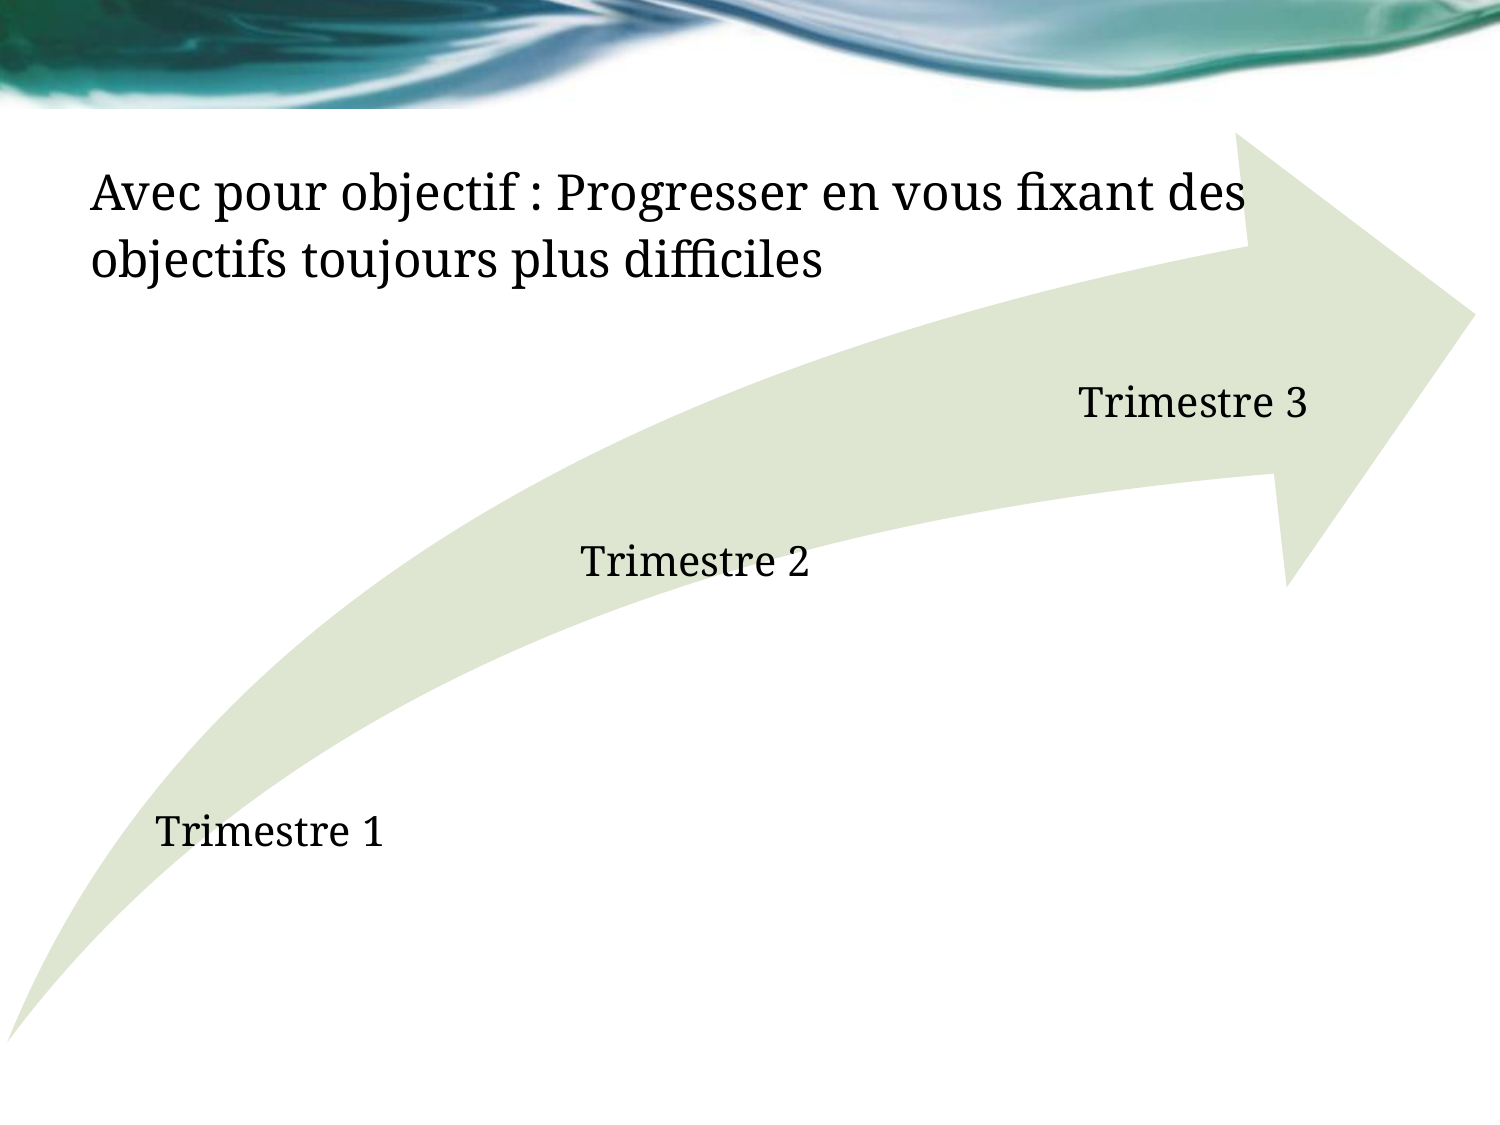

Trimestre
Trimestre
Trimestre
# Avec pour objectif : Progresser en vous fixant des objectifs toujours plus difficiles
Trimestre 3
Trimestre 2
Trimestre 1